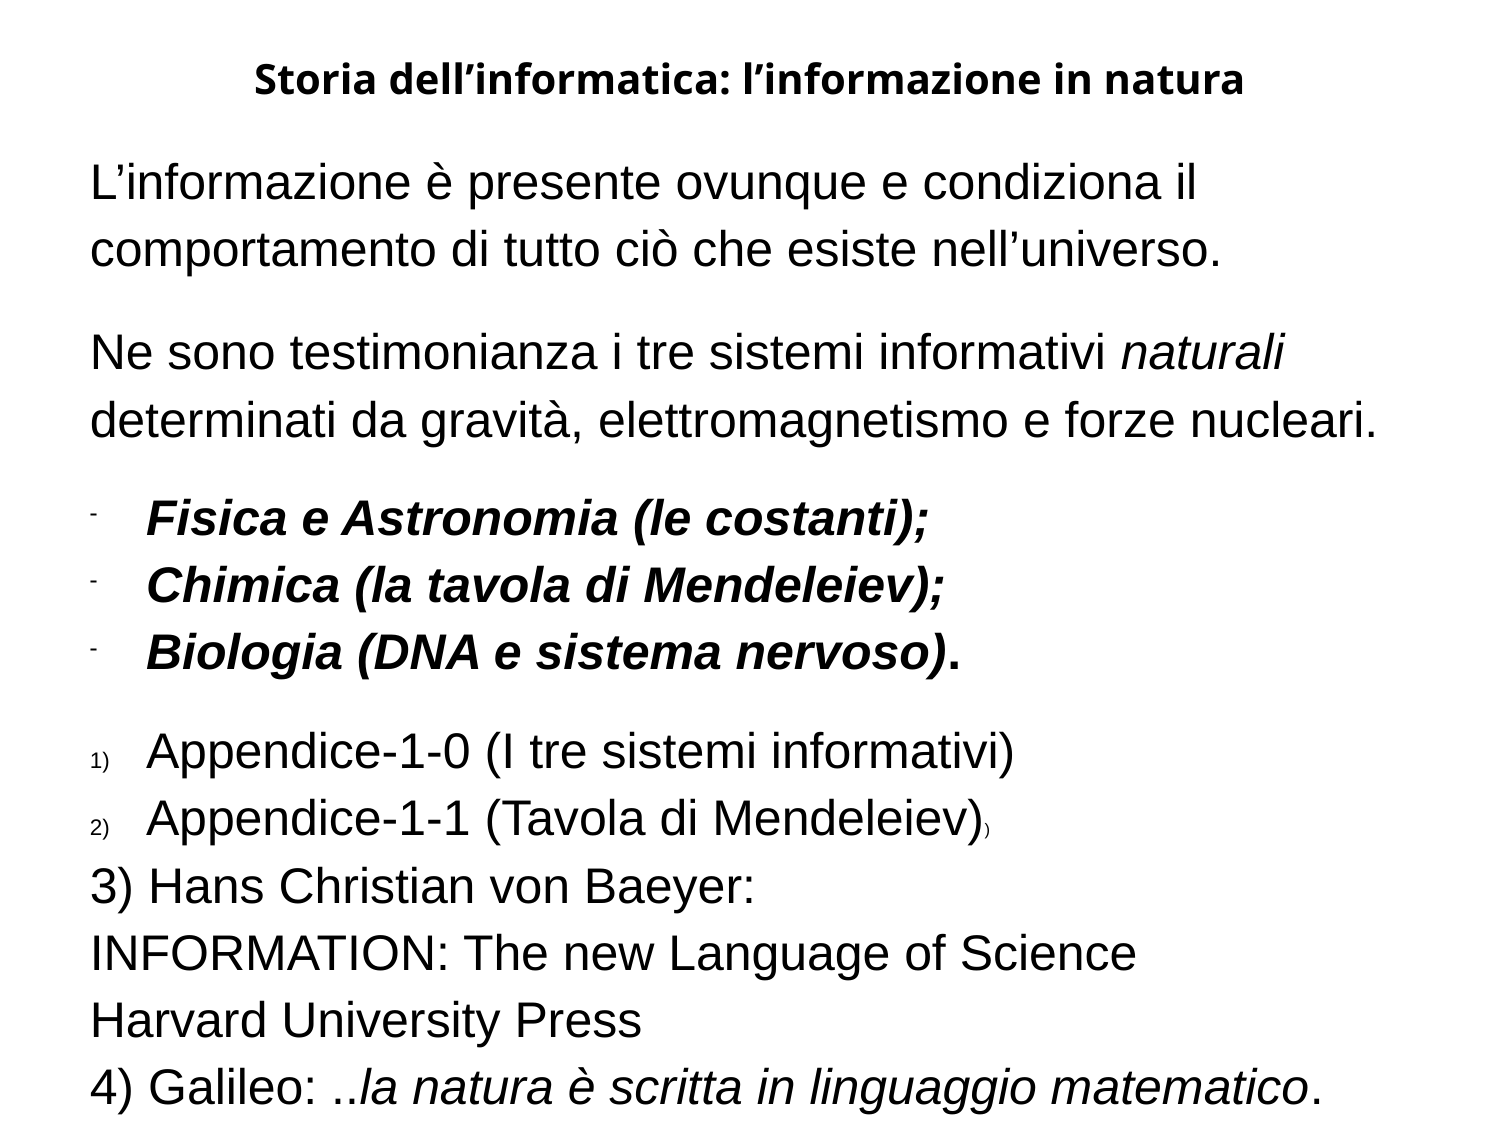

# Storia dell’informatica: l’informazione in natura
L’informazione è presente ovunque e condiziona il
comportamento di tutto ciò che esiste nell’universo.
Ne sono testimonianza i tre sistemi informativi naturali
determinati da gravità, elettromagnetismo e forze nucleari.
Fisica e Astronomia (le costanti);
Chimica (la tavola di Mendeleiev);
Biologia (DNA e sistema nervoso).
Appendice-1-0 (I tre sistemi informativi)
Appendice-1-1 (Tavola di Mendeleiev))
3) Hans Christian von Baeyer:
INFORMATION: The new Language of Science
Harvard University Press
4) Galileo: ..la natura è scritta in linguaggio matematico.